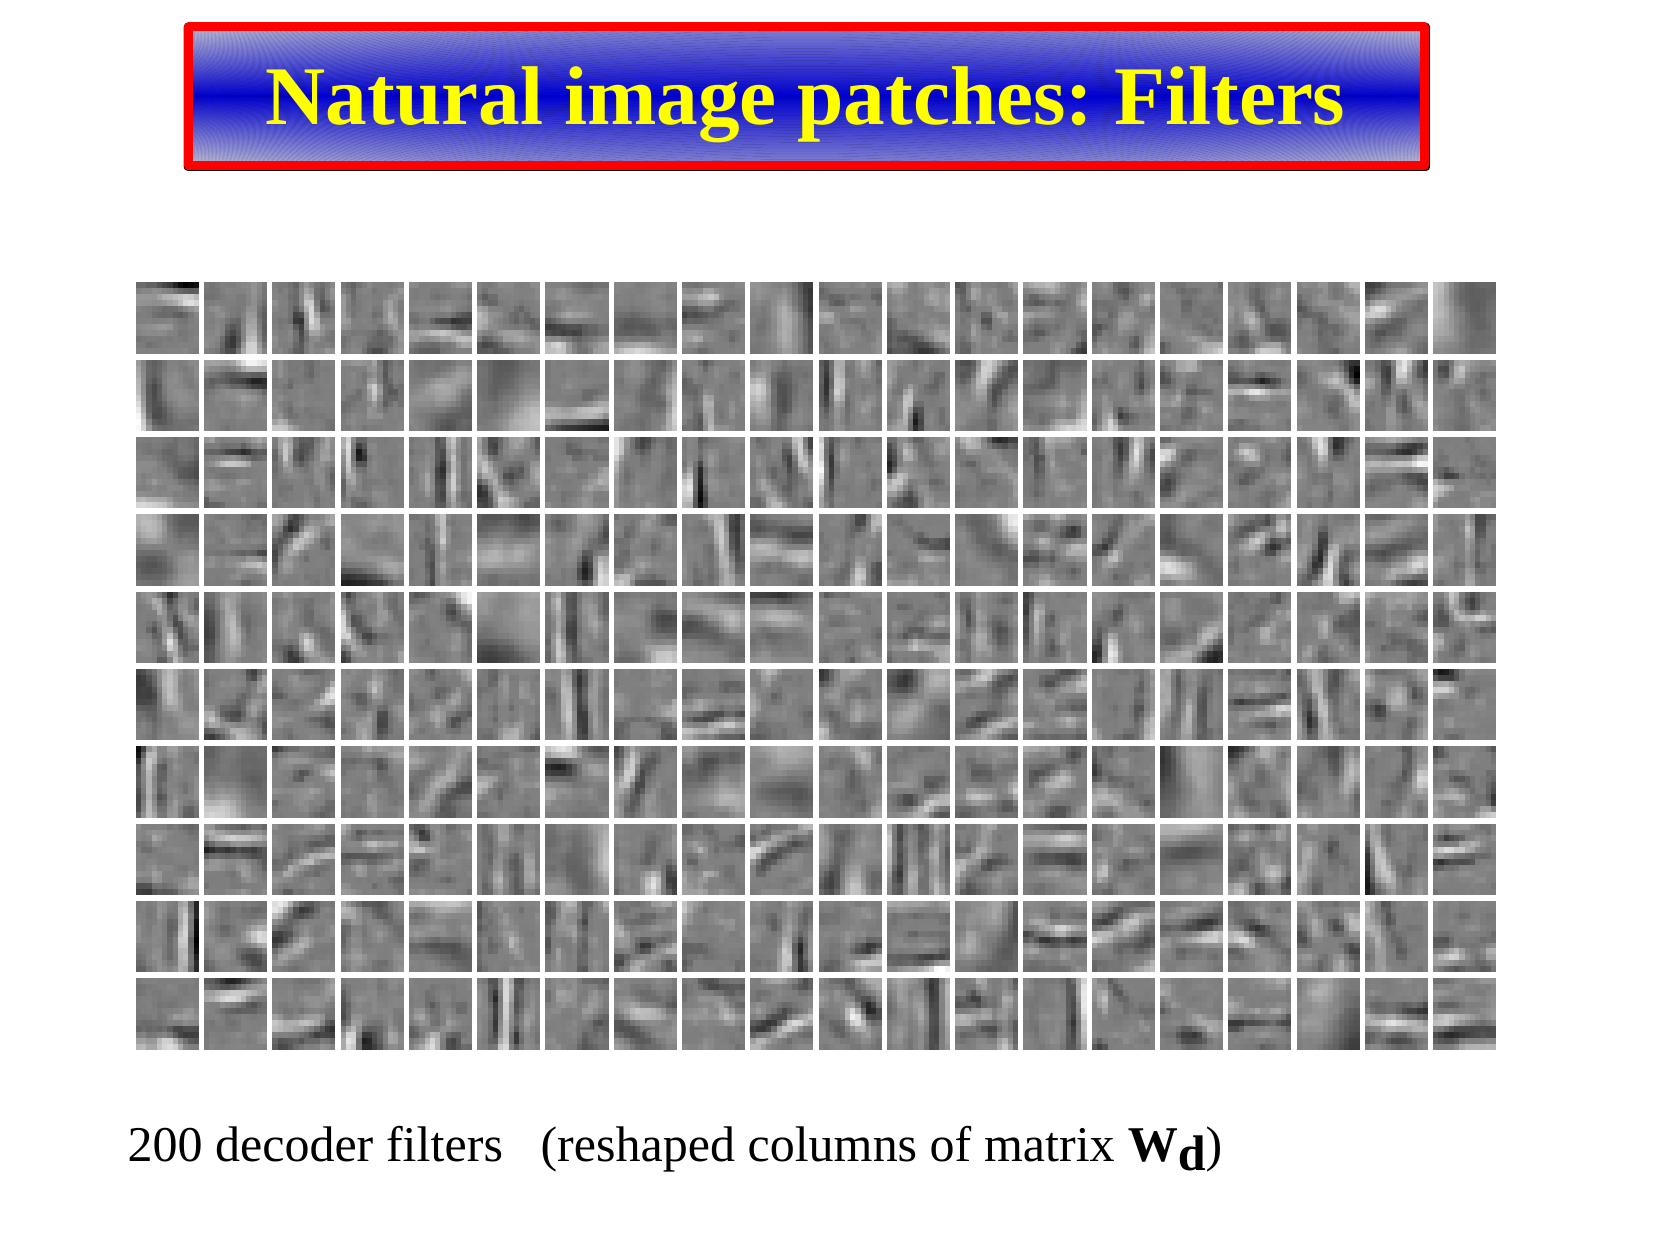

# Natural image patches: Filters
200 decoder filters (reshaped columns of matrix Wd)